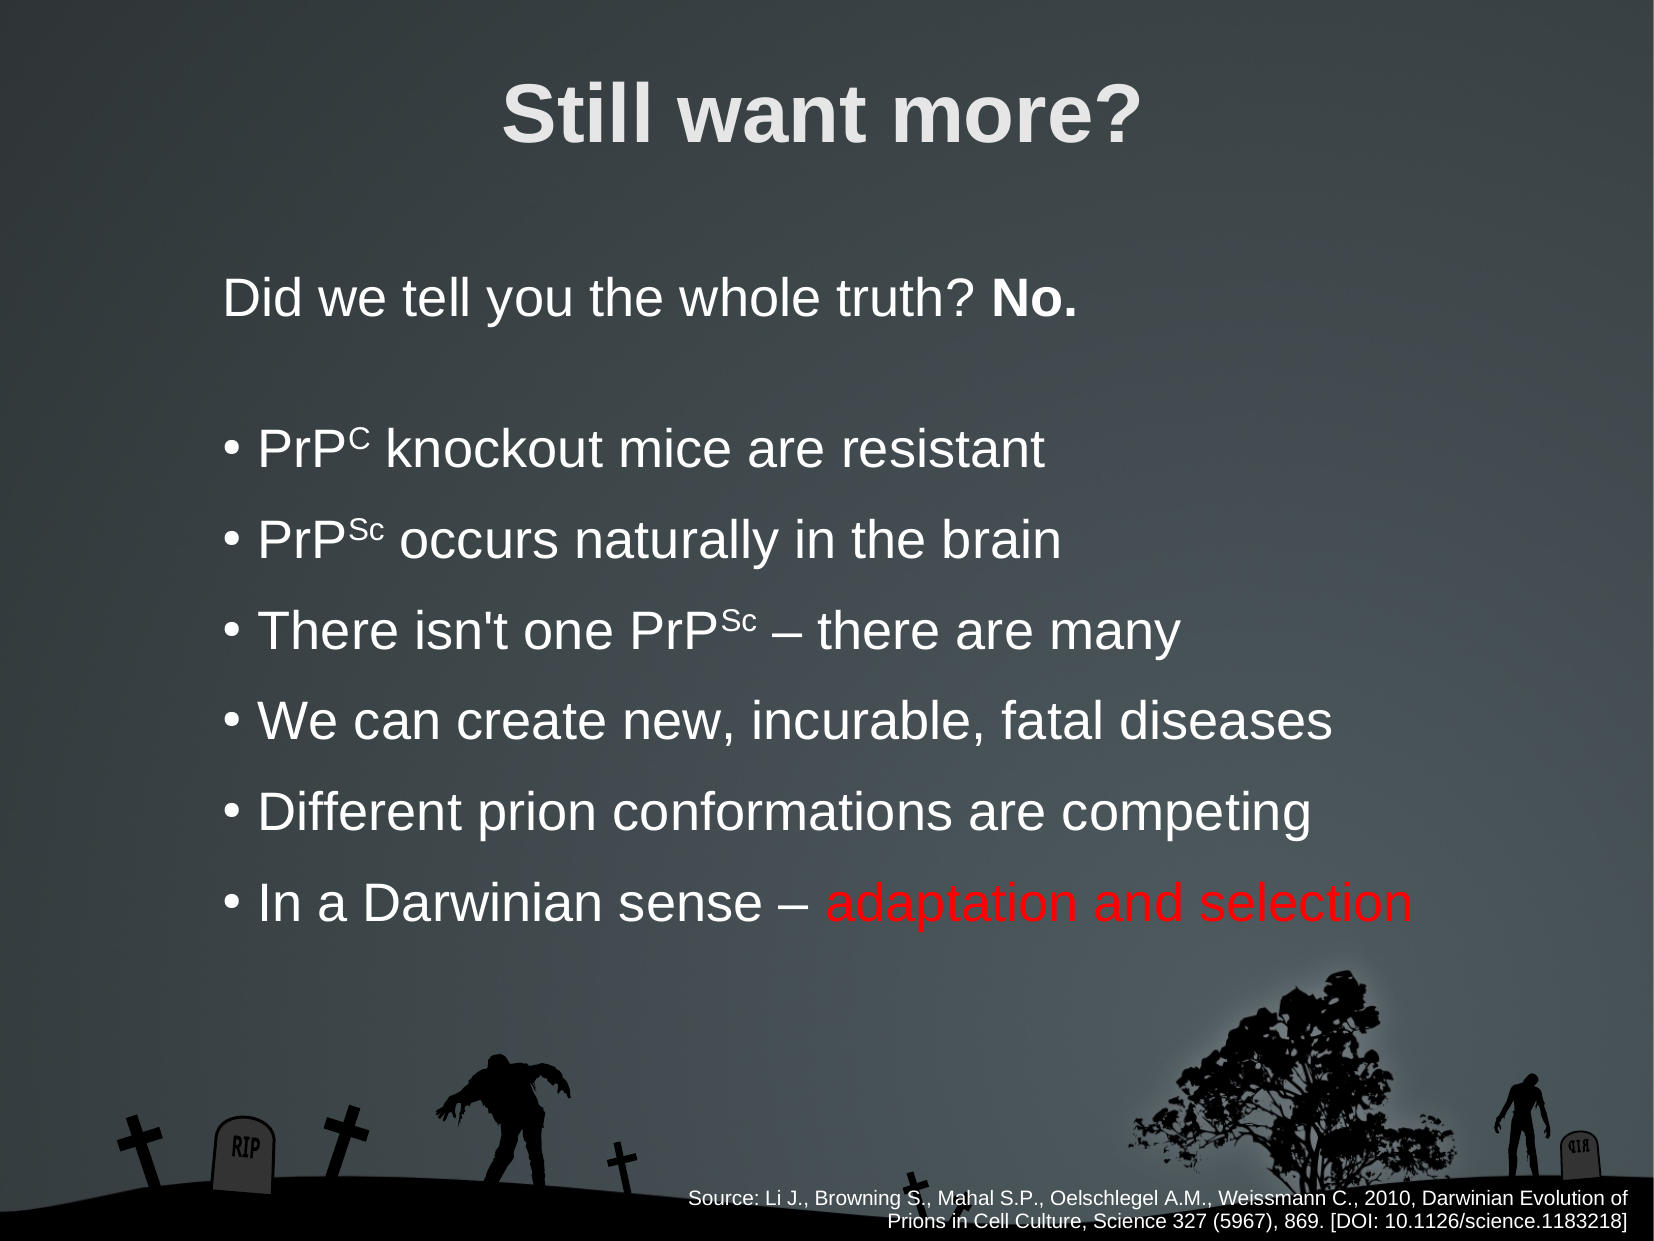

# Still want more?
Did we tell you the whole truth? No.
PrPC knockout mice are resistant
PrPSc occurs naturally in the brain
There isn't one PrPSc – there are many
We can create new, incurable, fatal diseases
Different prion conformations are competing
In a Darwinian sense – adaptation and selection
RIP
Source: Li J., Browning S., Mahal S.P., Oelschlegel A.M., Weissmann C., 2010, Darwinian Evolution of
 Prions in Cell Culture, Science 327 (5967), 869. [DOI: 10.1126/science.1183218]